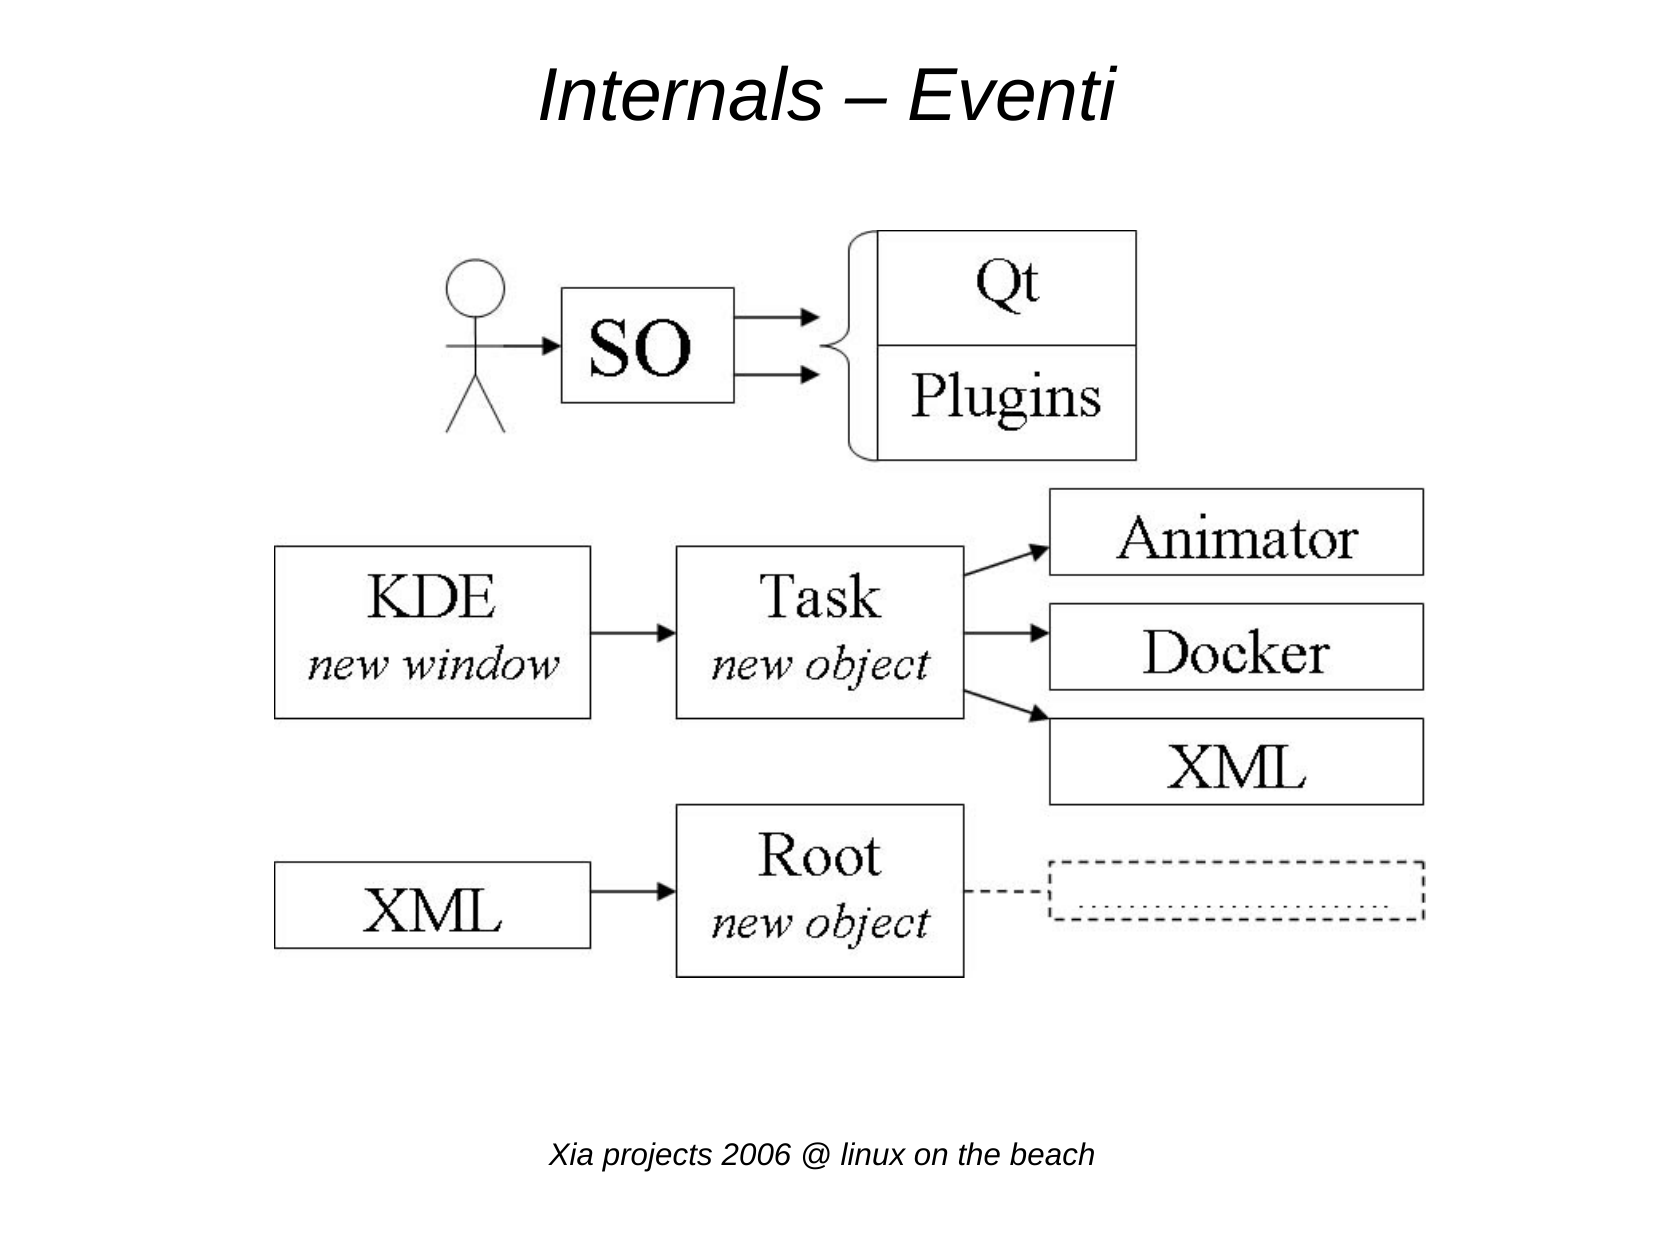

# Internals – Eventi
Xia projects 2006 @ linux on the beach